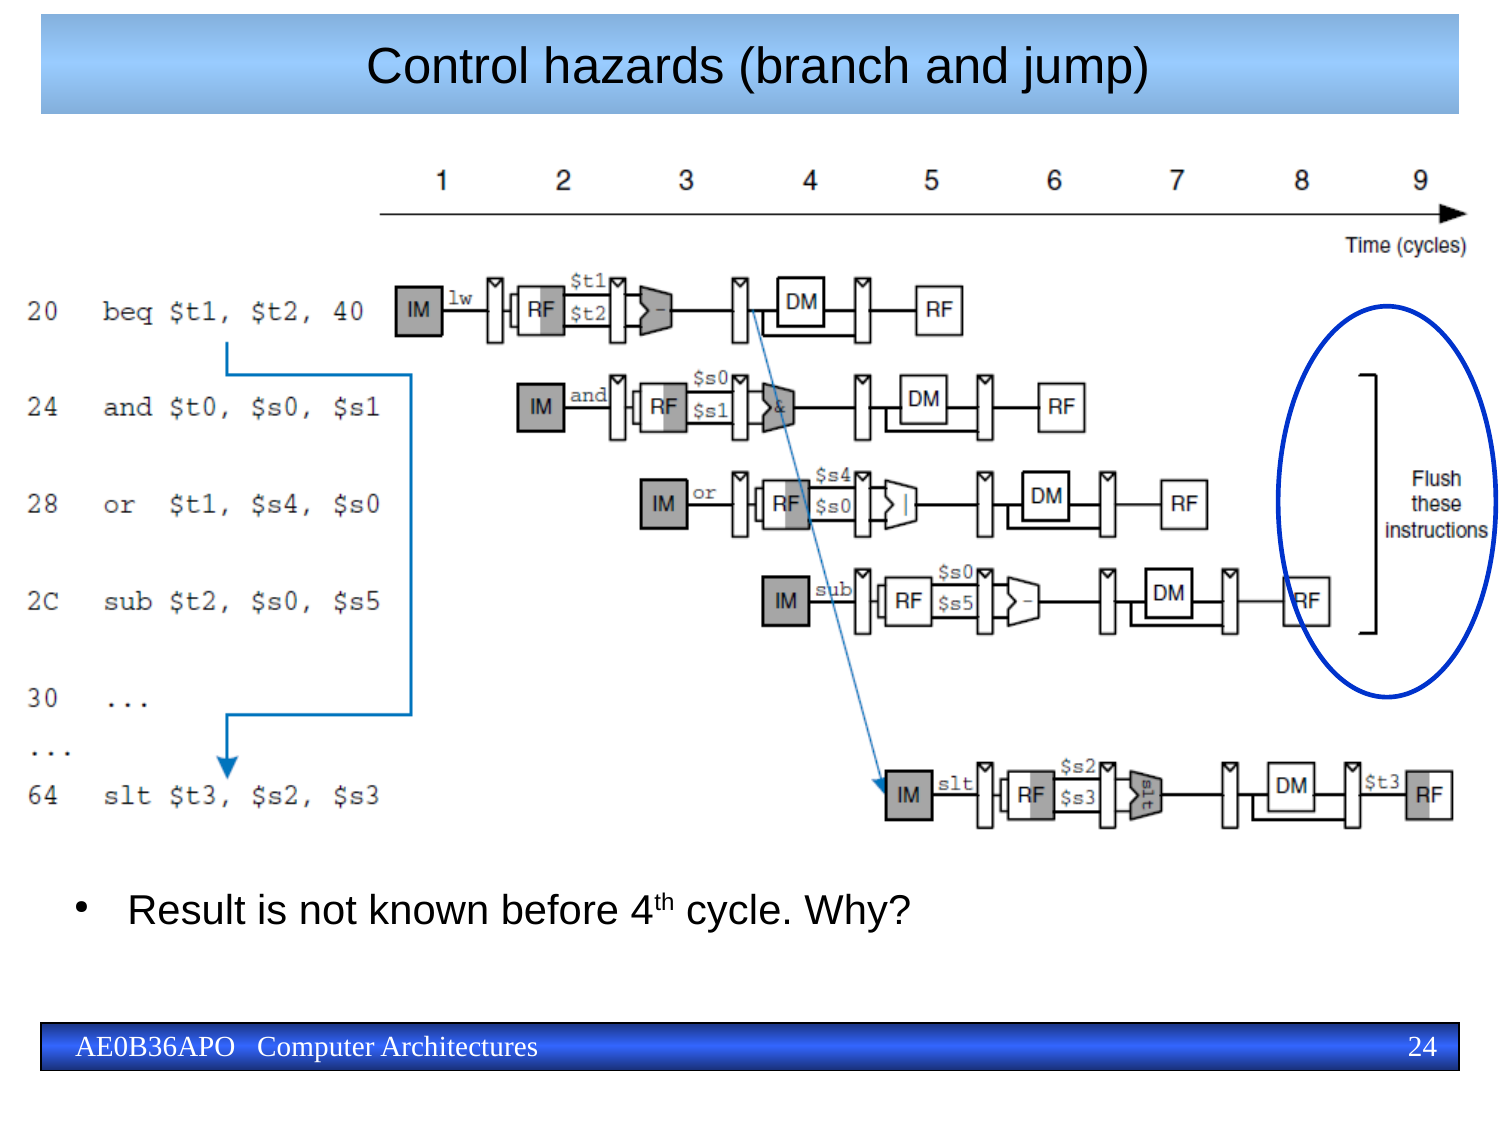

# Control hazards (branch and jump)
Result is not known before 4th cycle. Why?
AE0B36APO Computer Architectures
24